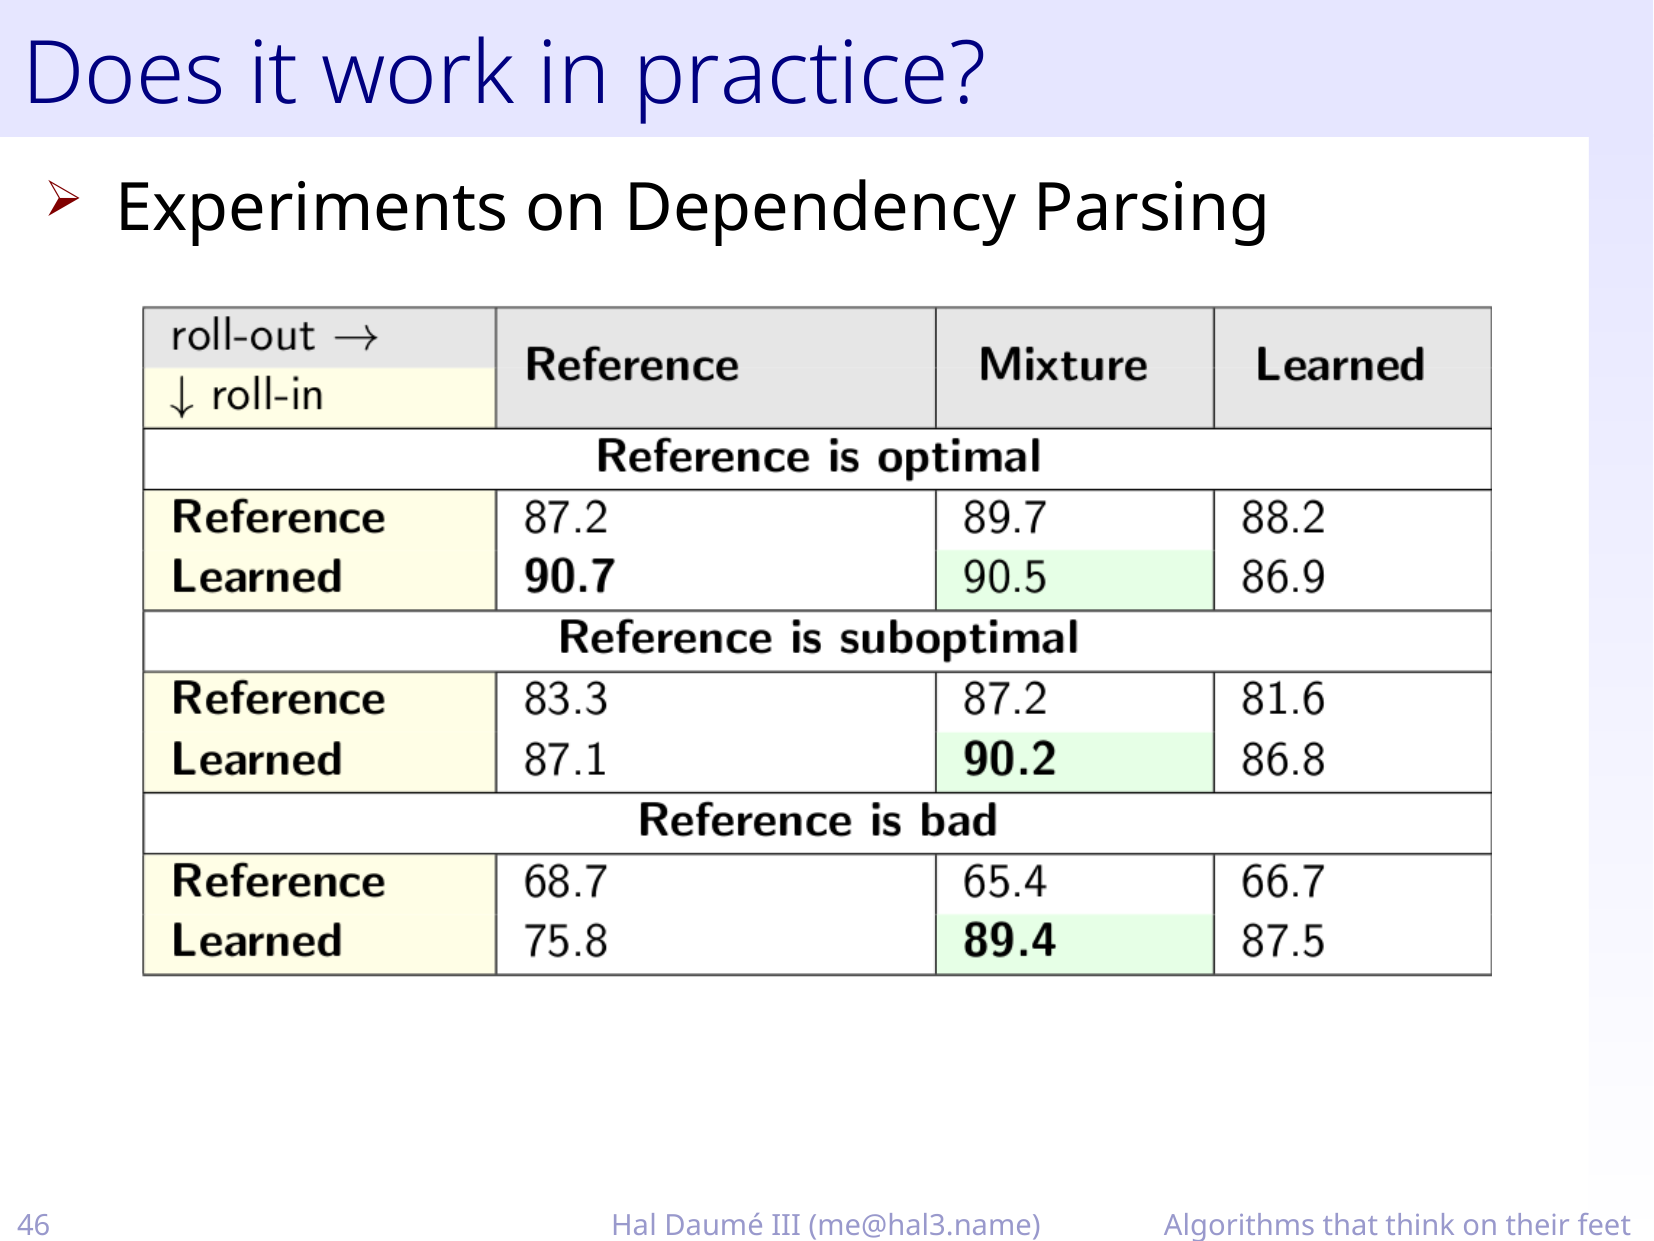

# Does it work in practice?
Experiments on Dependency Parsing
LOLS always good, even with Ref is bad